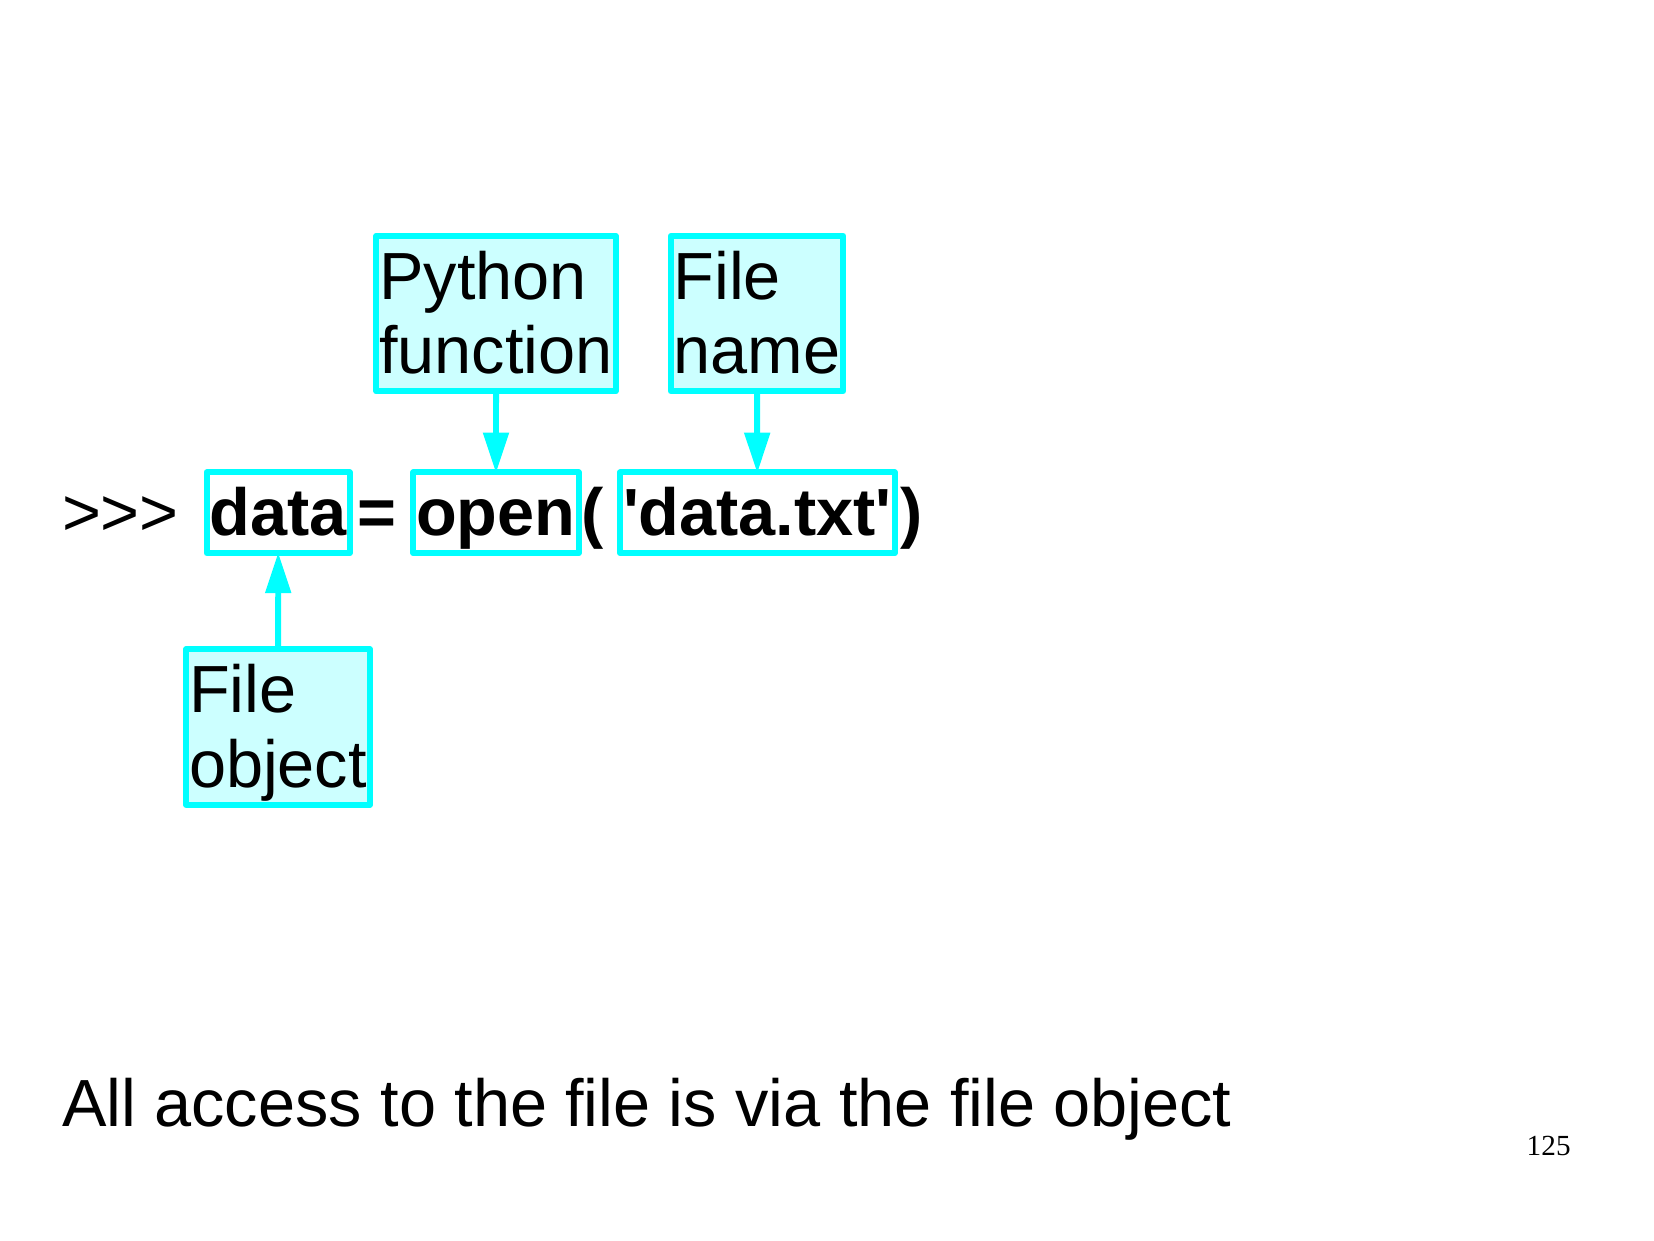

Python
function
File
name
>>>
data
=
open
(
'data.txt'
)
File
object
All access to the file is via the file object
125